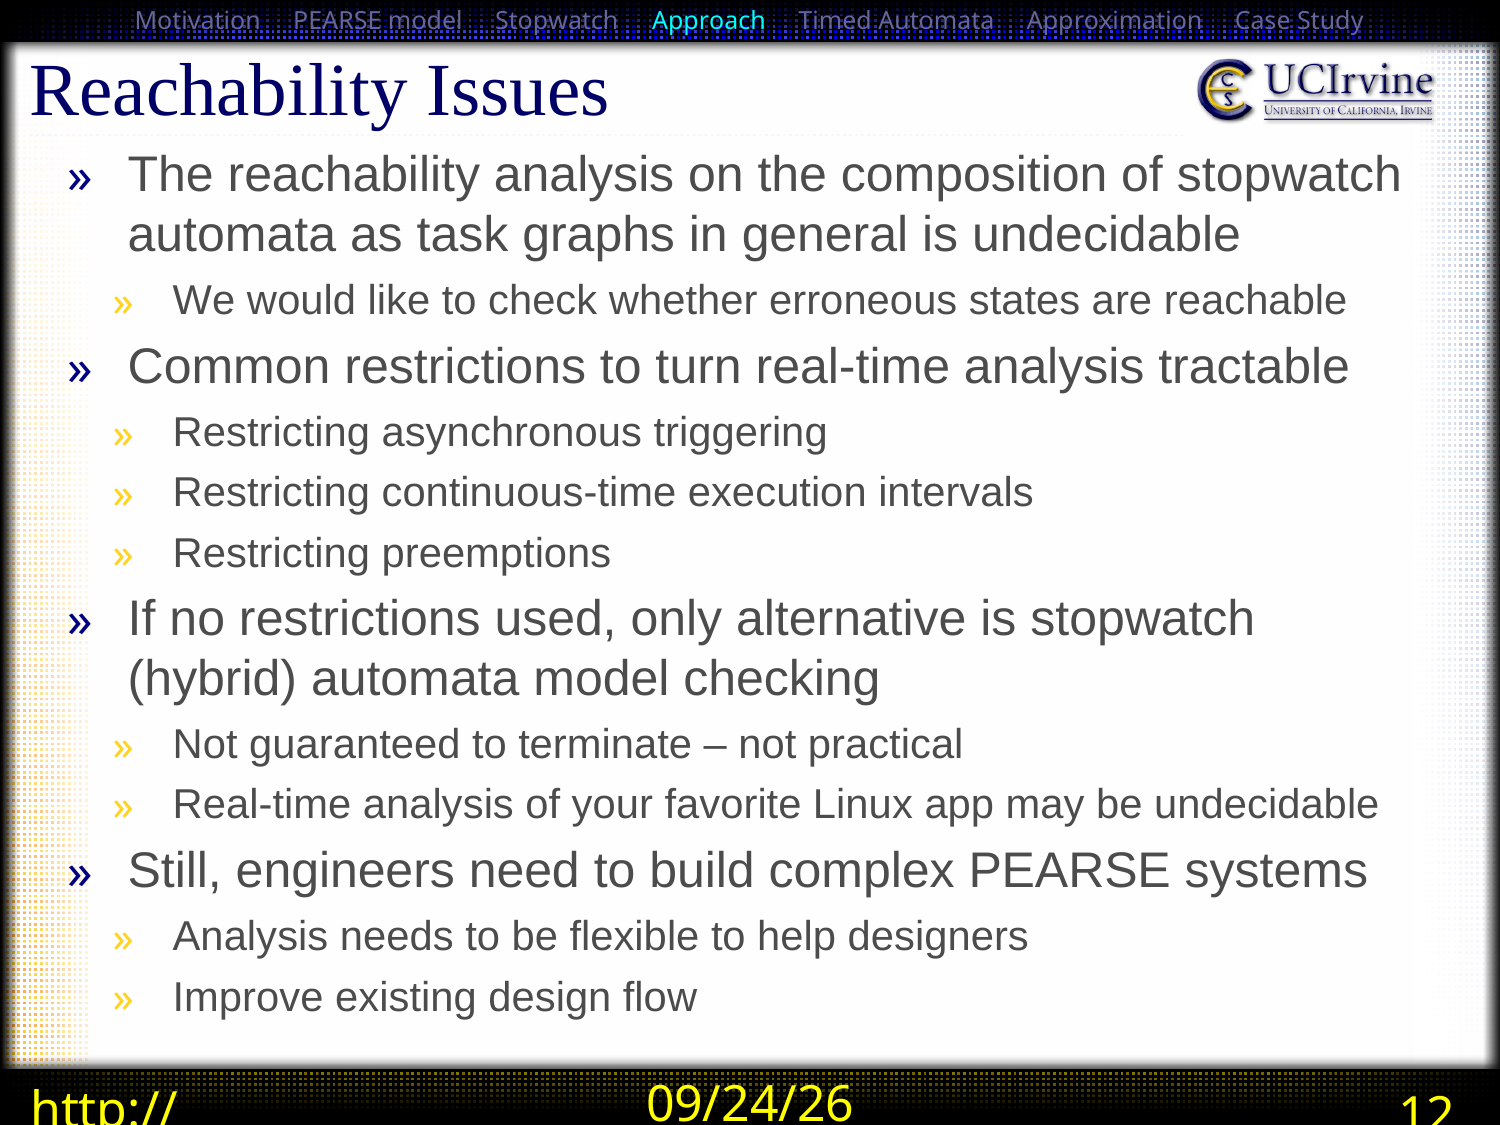

Motivation PEARSE model Stopwatch Approach Timed Automata Approximation Case Study
# Reachability Issues
The reachability analysis on the composition of stopwatch automata as task graphs in general is undecidable
We would like to check whether erroneous states are reachable
Common restrictions to turn real-time analysis tractable
Restricting asynchronous triggering
Restricting continuous-time execution intervals
Restricting preemptions
If no restrictions used, only alternative is stopwatch (hybrid) automata model checking
Not guaranteed to terminate – not practical
Real-time analysis of your favorite Linux app may be undecidable
Still, engineers need to build complex PEARSE systems
Analysis needs to be flexible to help designers
Improve existing design flow
12